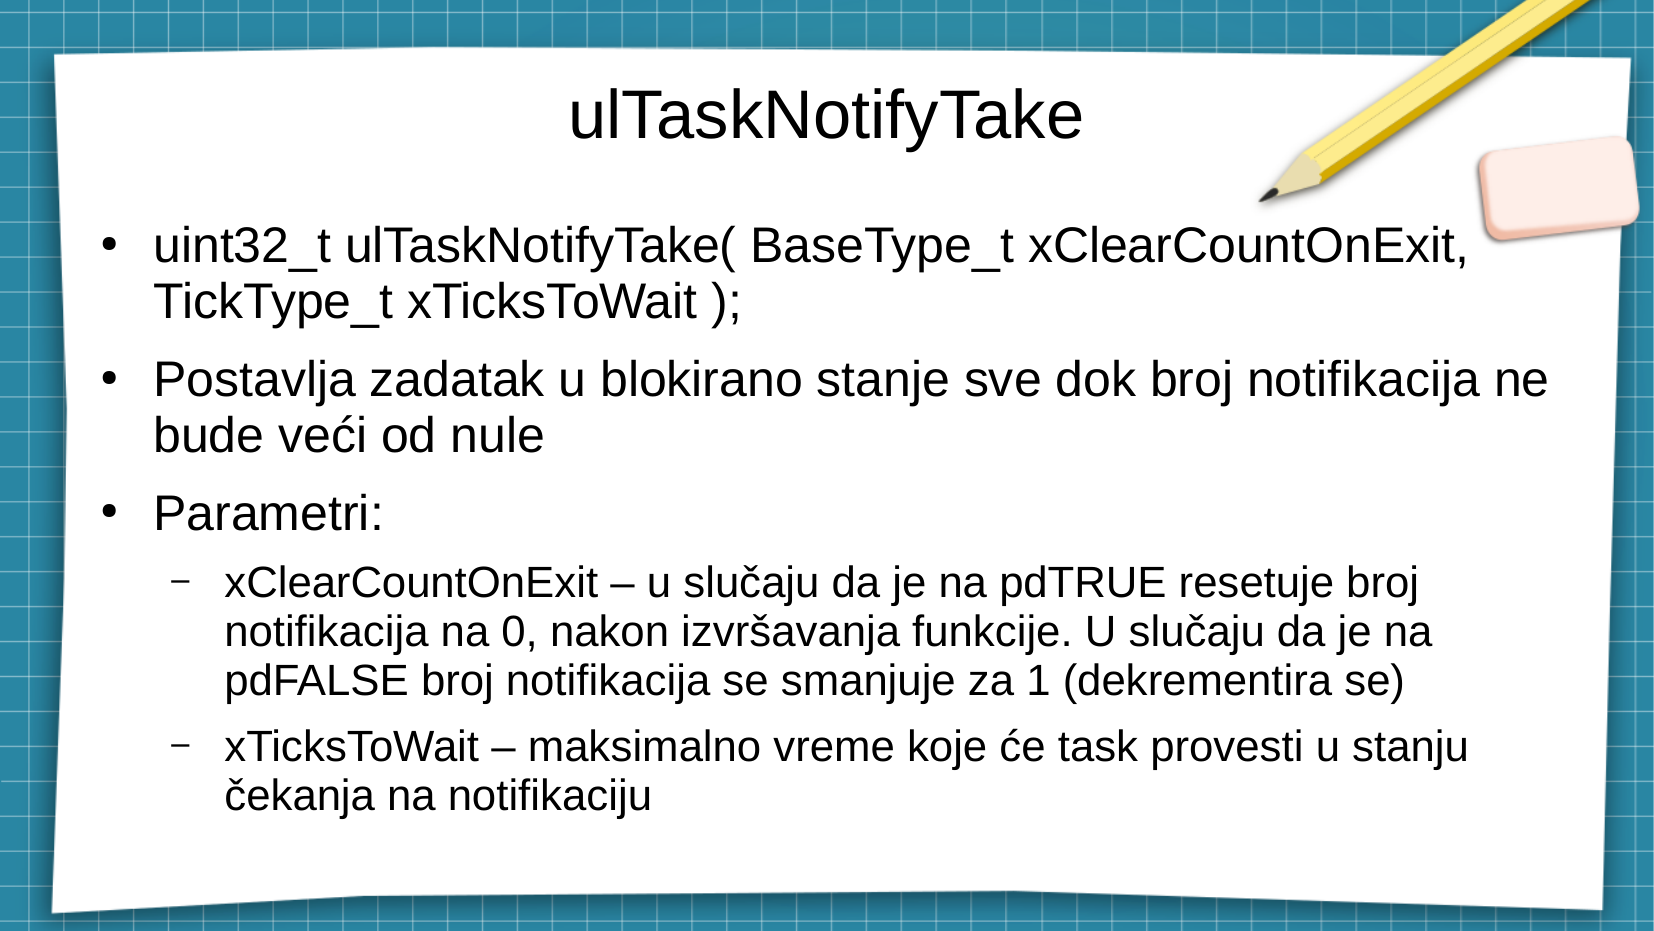

# ulTaskNotifyTake
uint32_t ulTaskNotifyTake( BaseType_t xClearCountOnExit, TickType_t xTicksToWait );
Postavlja zadatak u blokirano stanje sve dok broj notifikacija ne bude veći od nule
Parametri:
xClearCountOnExit – u slučaju da je na pdTRUE resetuje broj notifikacija na 0, nakon izvršavanja funkcije. U slučaju da je na pdFALSE broj notifikacija se smanjuje za 1 (dekrementira se)
xTicksToWait – maksimalno vreme koje će task provesti u stanju čekanja na notifikaciju